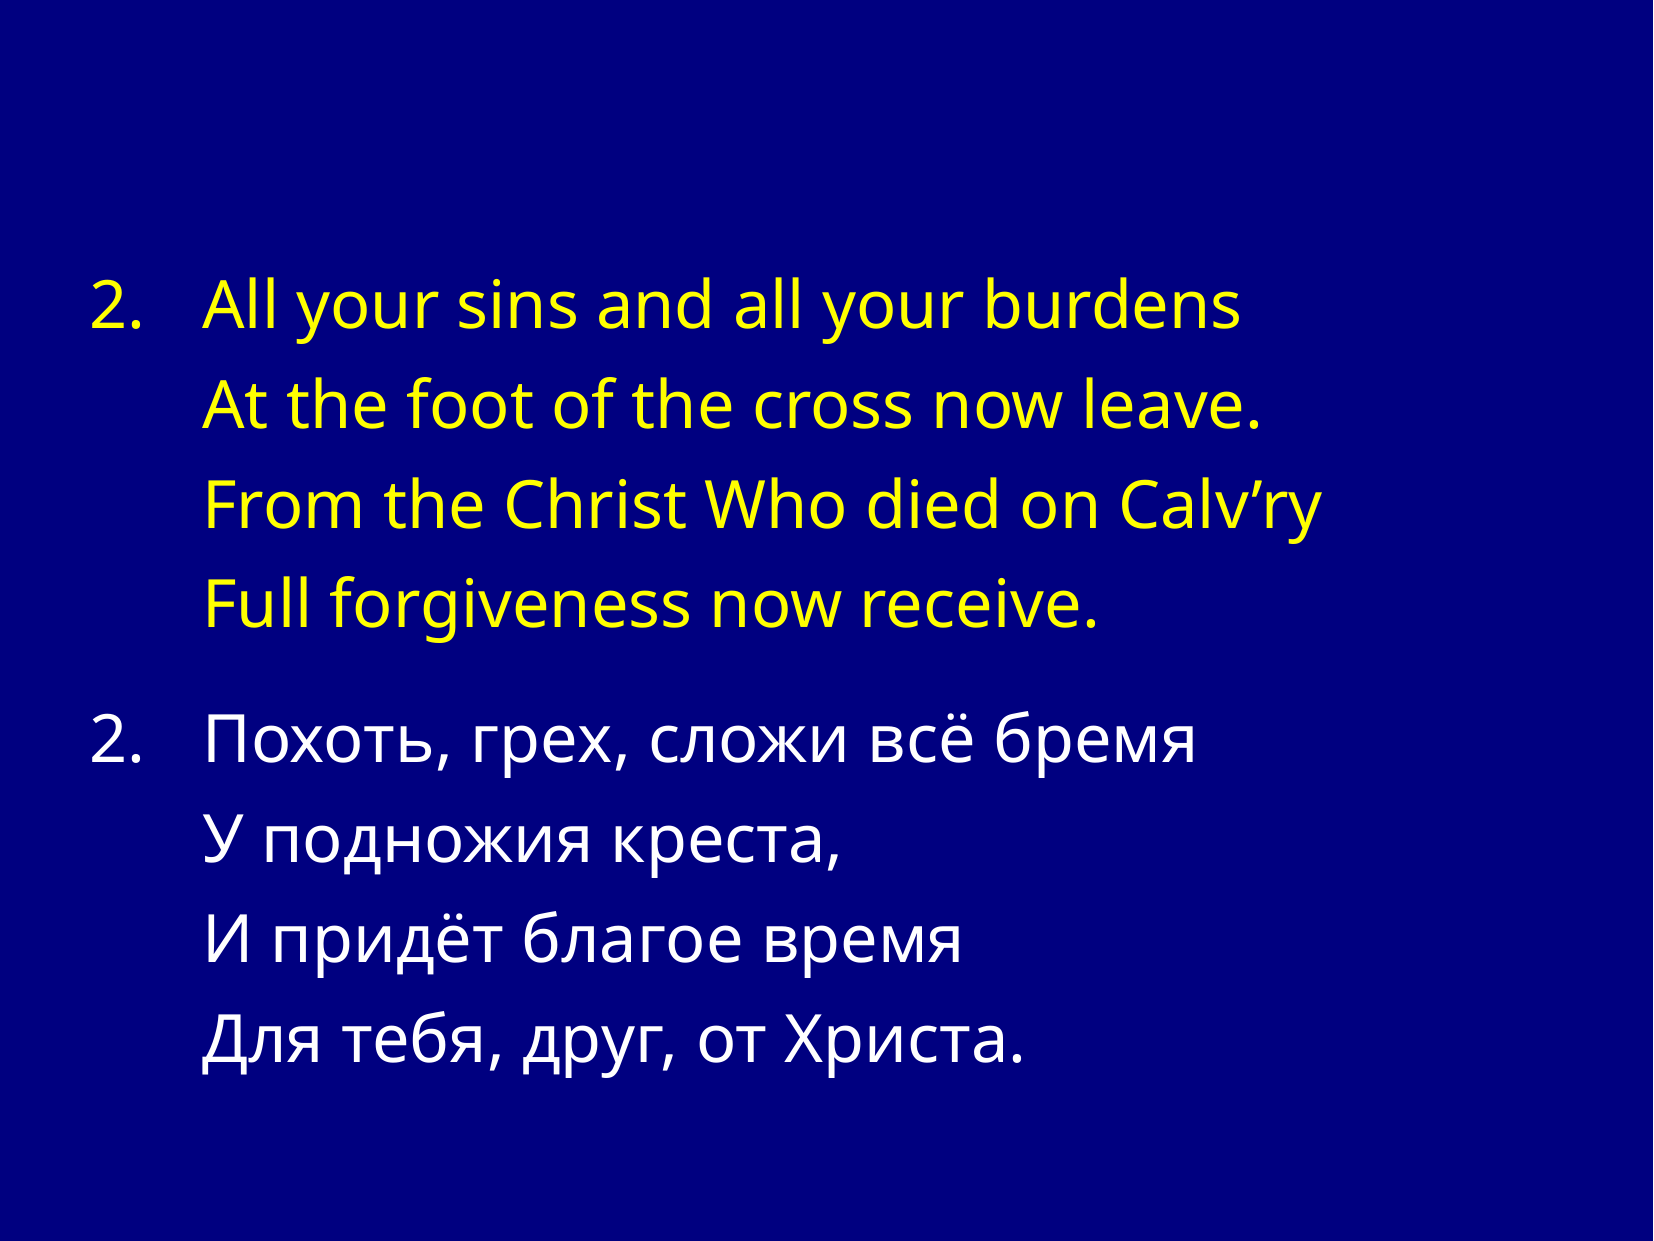

2.	All your sins and all your burdens
	At the foot of the cross now leave.
	From the Christ Who died on Calv’ry
	Full forgiveness now receive.
2.	Похоть, грех, сложи всё бремя
	У подножия креста,
	И придёт благое время
	Для тебя, друг, от Христа.